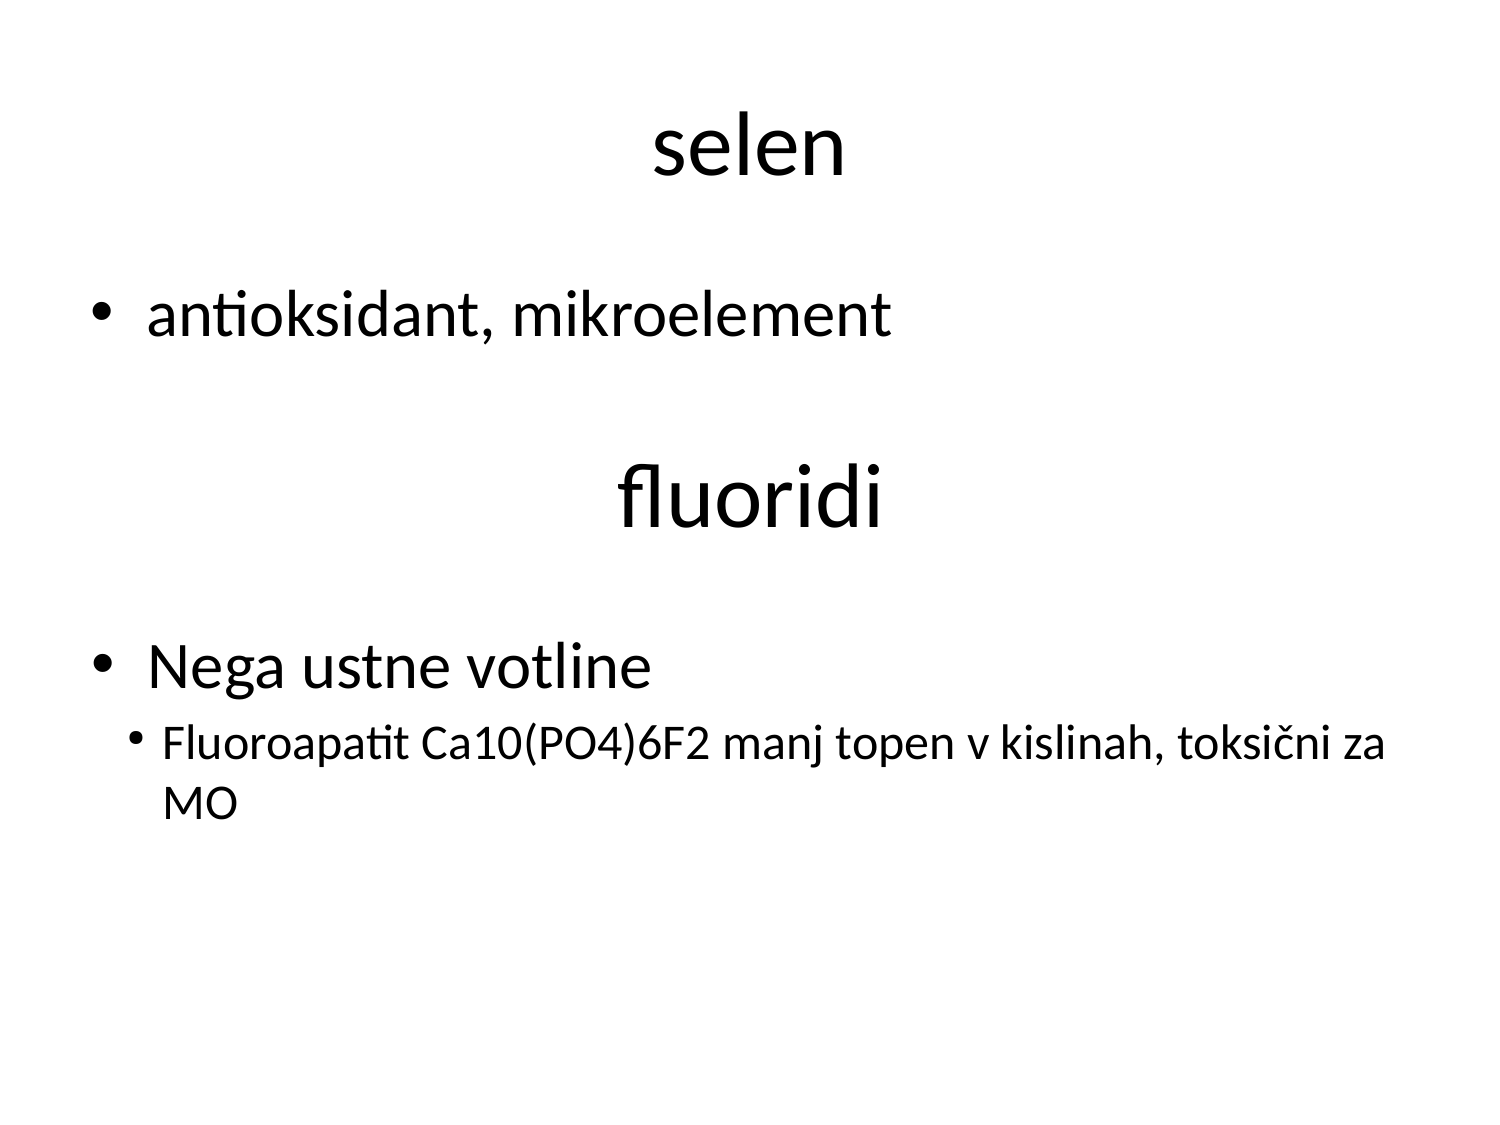

# selen
antioksidant, mikroelement
fluoridi
Nega ustne votline
Fluoroapatit Ca10(PO4)6F2 manj topen v kislinah, toksični za MO